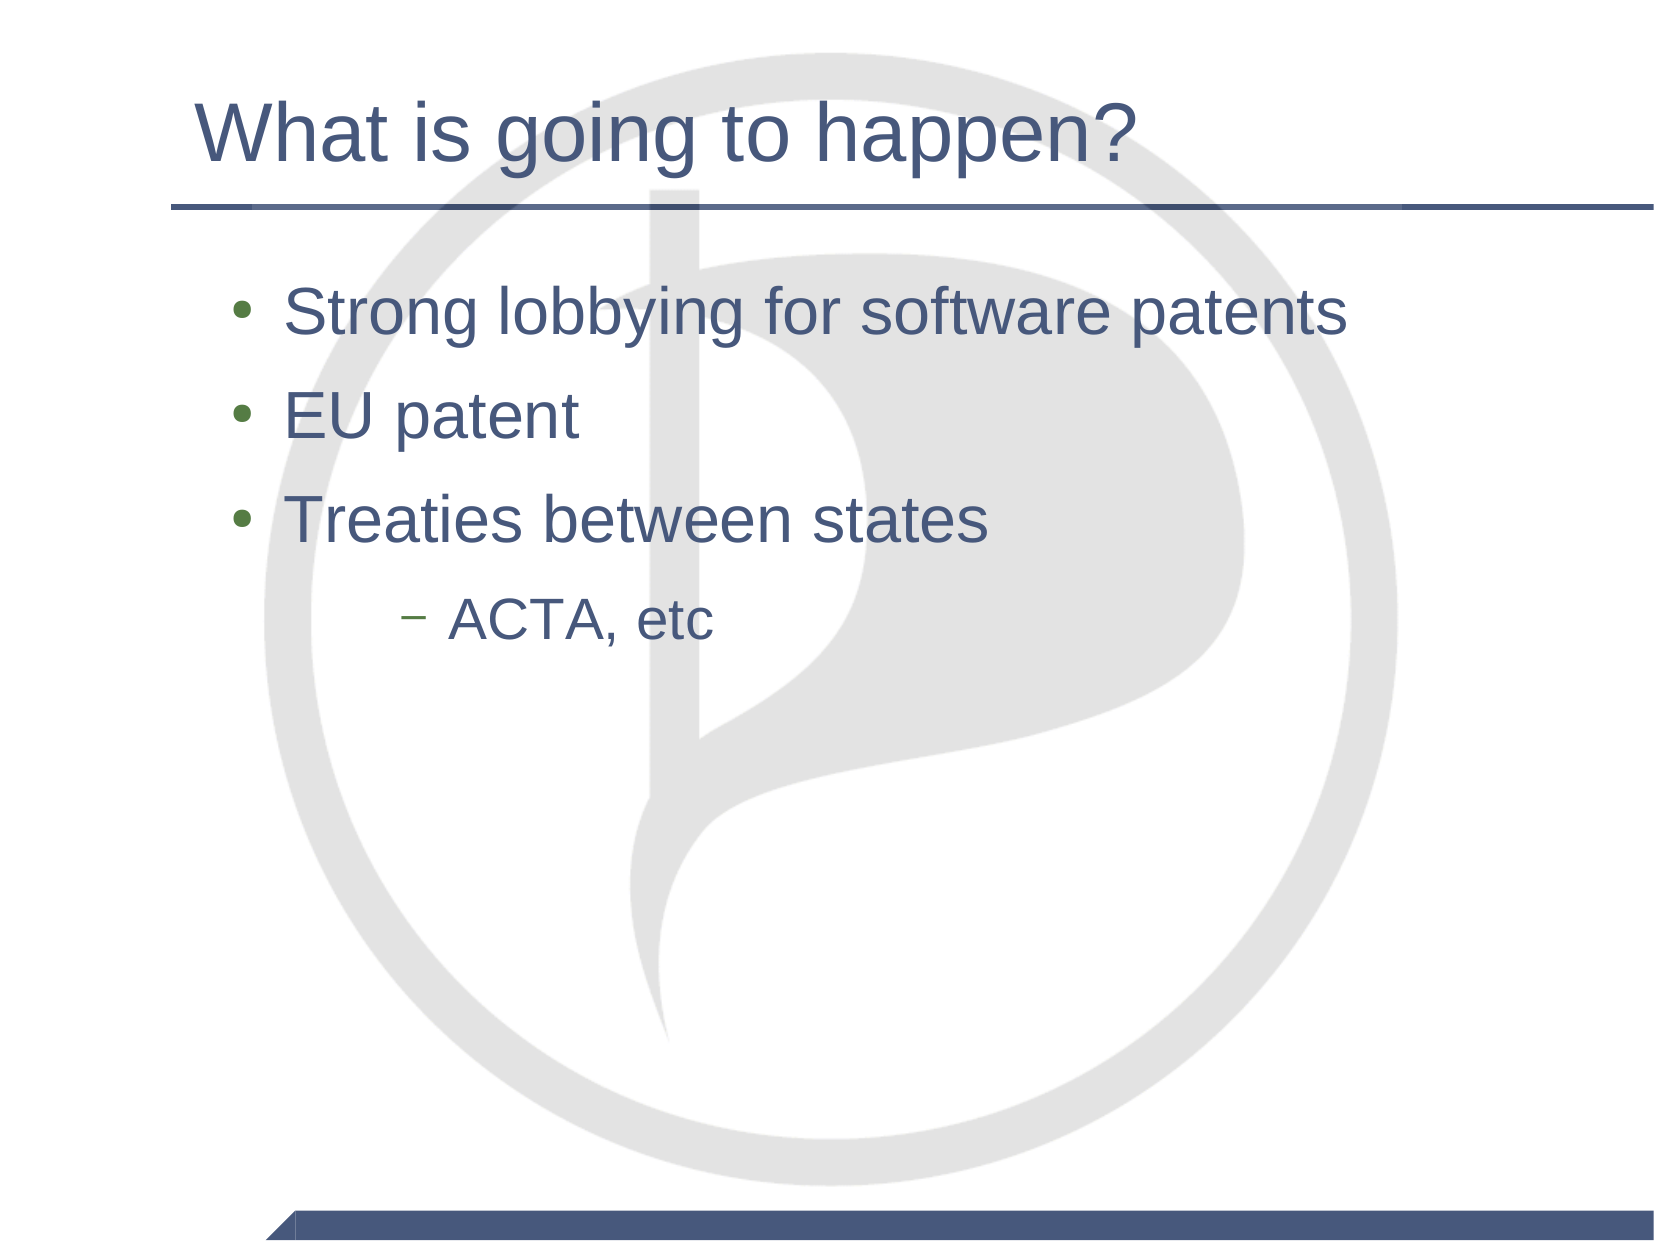

# What is going to happen?
Strong lobbying for software patents
EU patent
Treaties between states
ACTA, etc